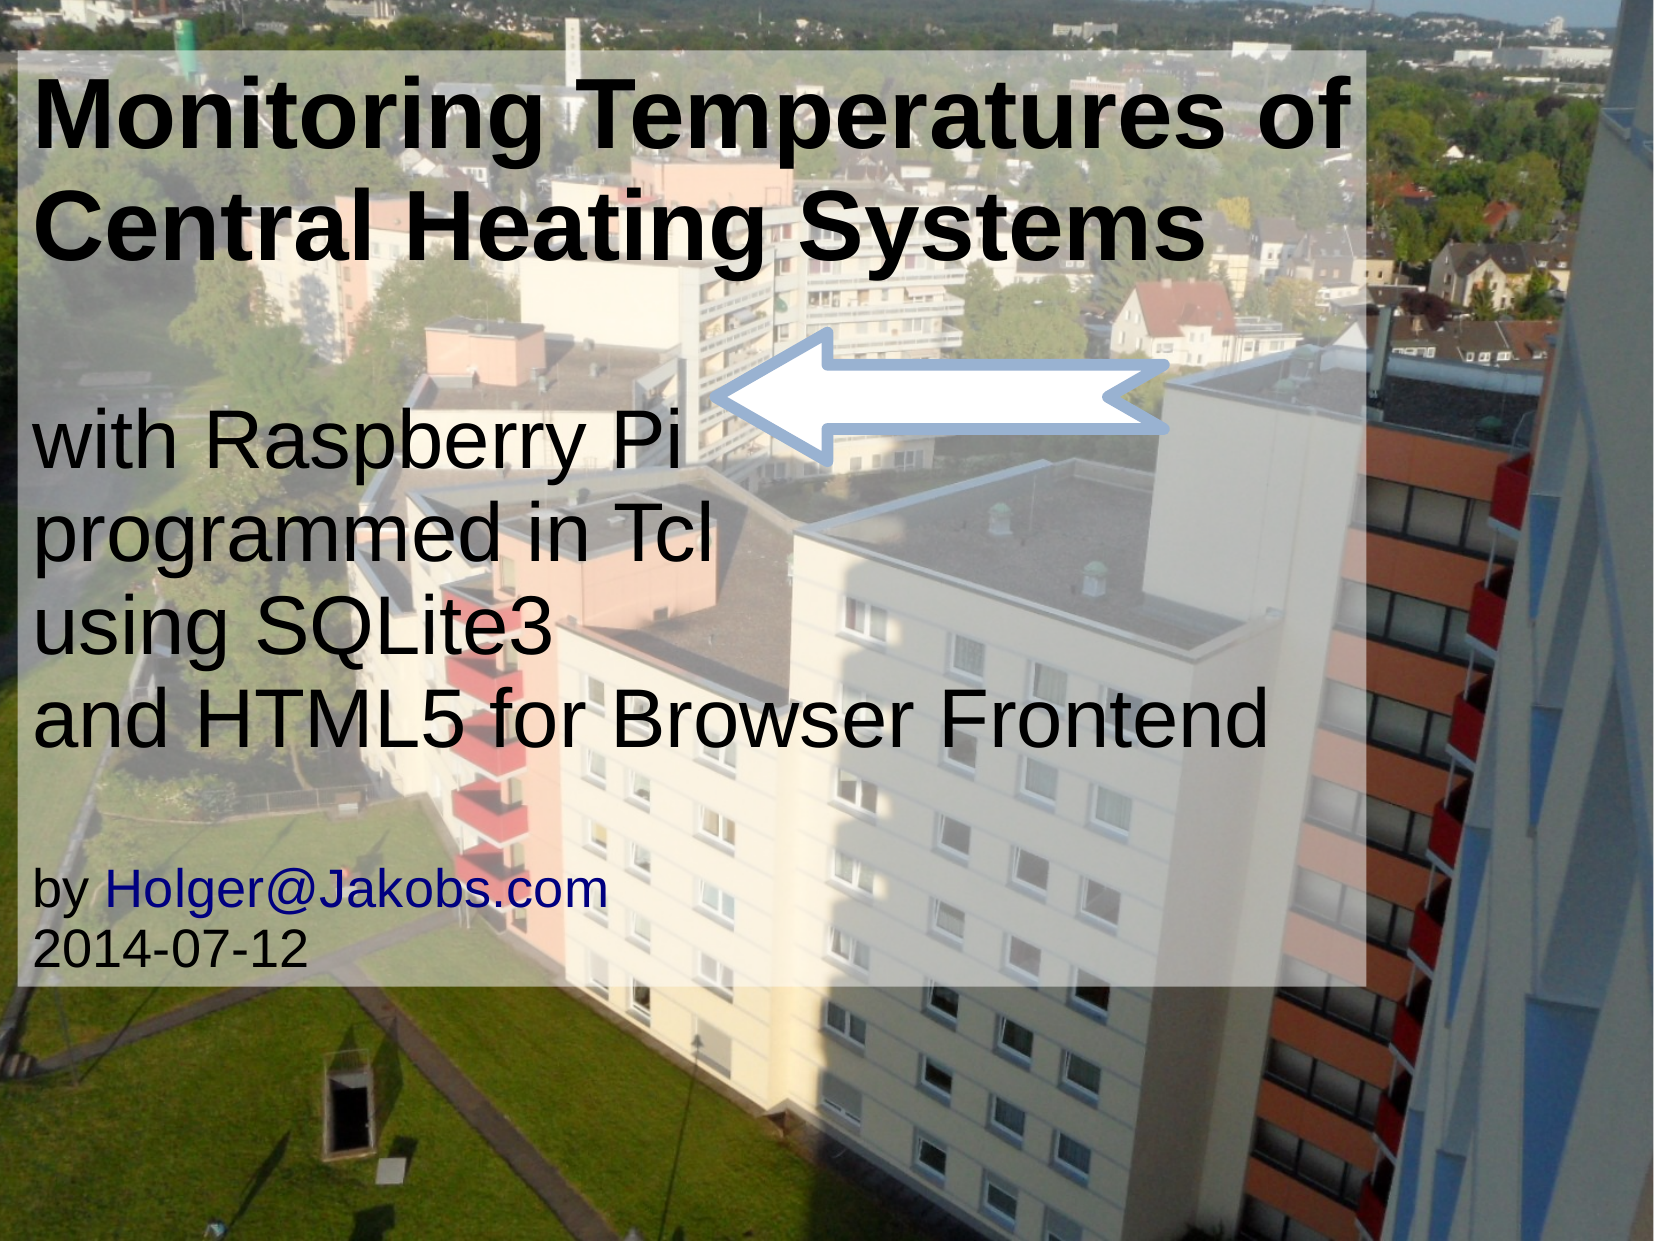

Monitoring Temperatures of
Central Heating Systems
with Raspberry Pi
programmed in Tcl
using SQLite3
and HTML5 for Browser Frontend
by Holger@Jakobs.com
2014-07-12